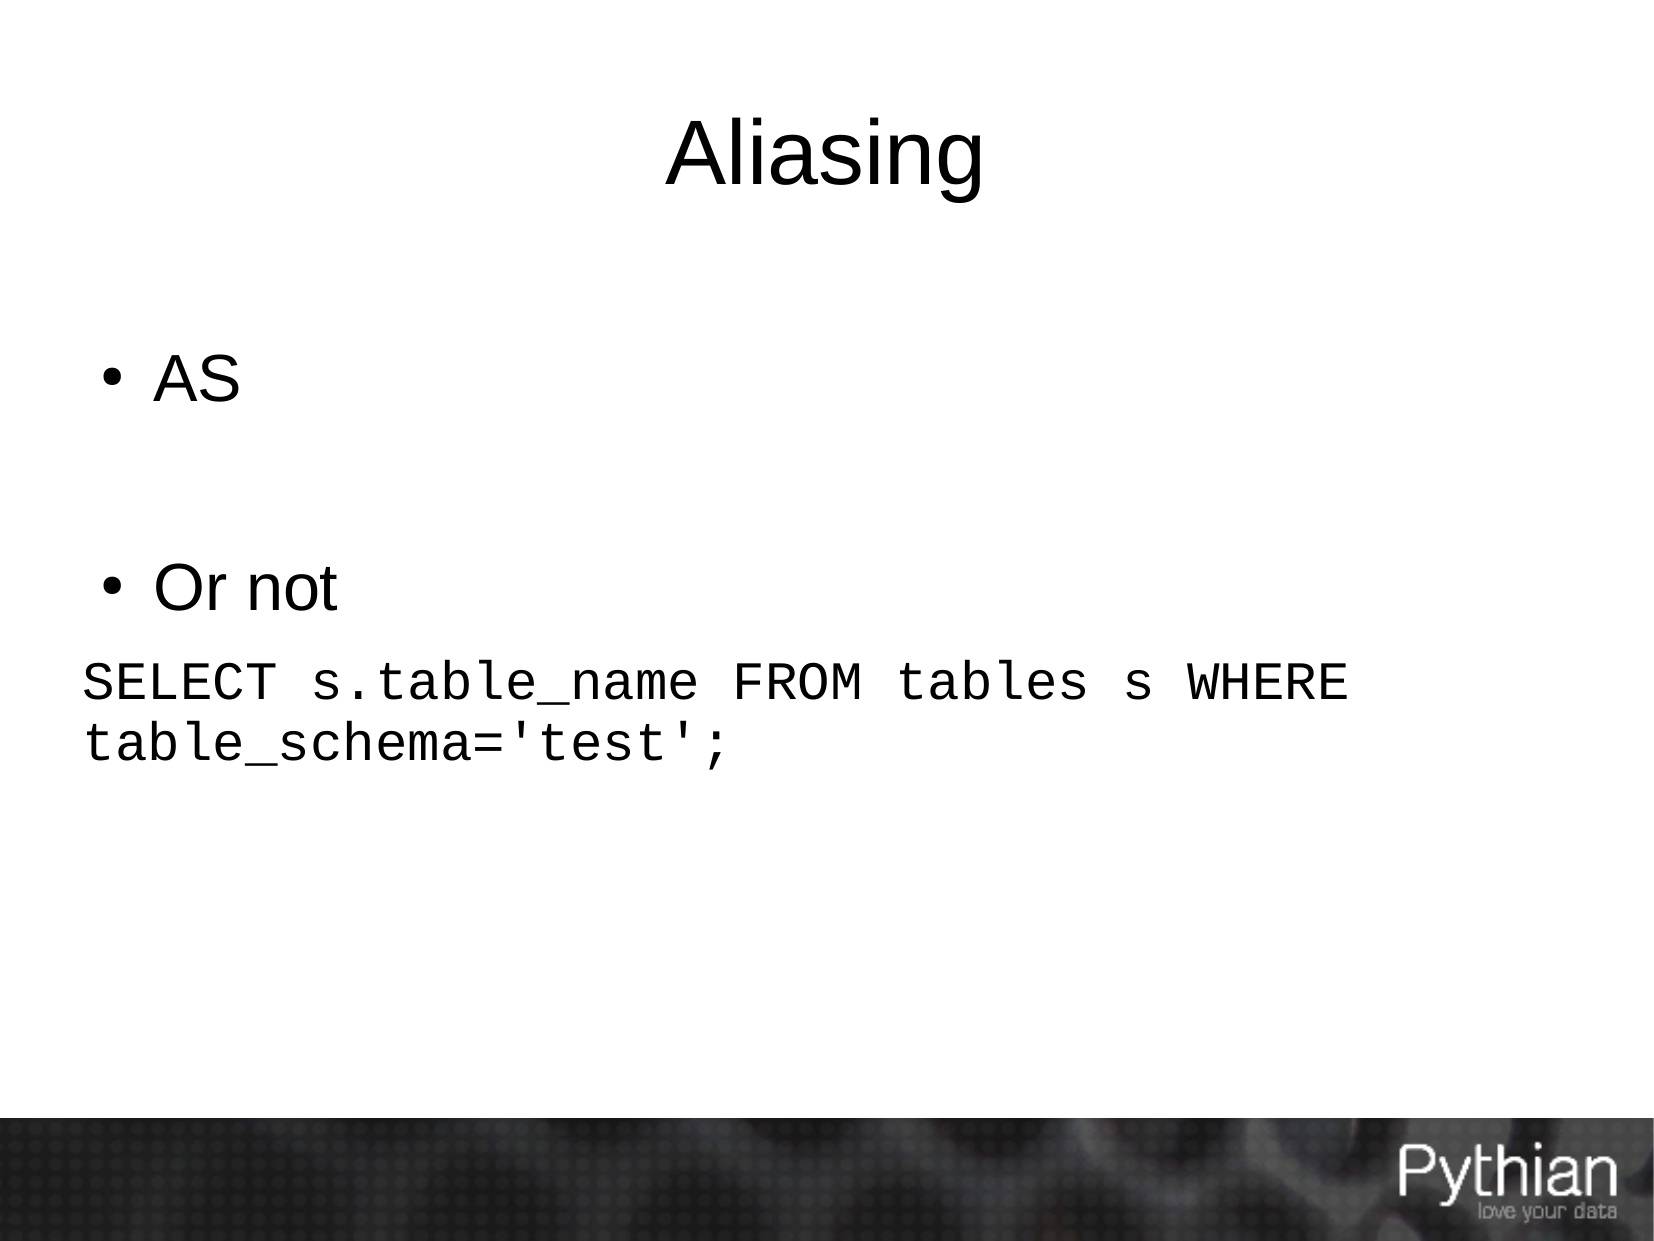

# Aliasing
AS
Or not
SELECT s.table_name FROM tables s WHERE table_schema='test';